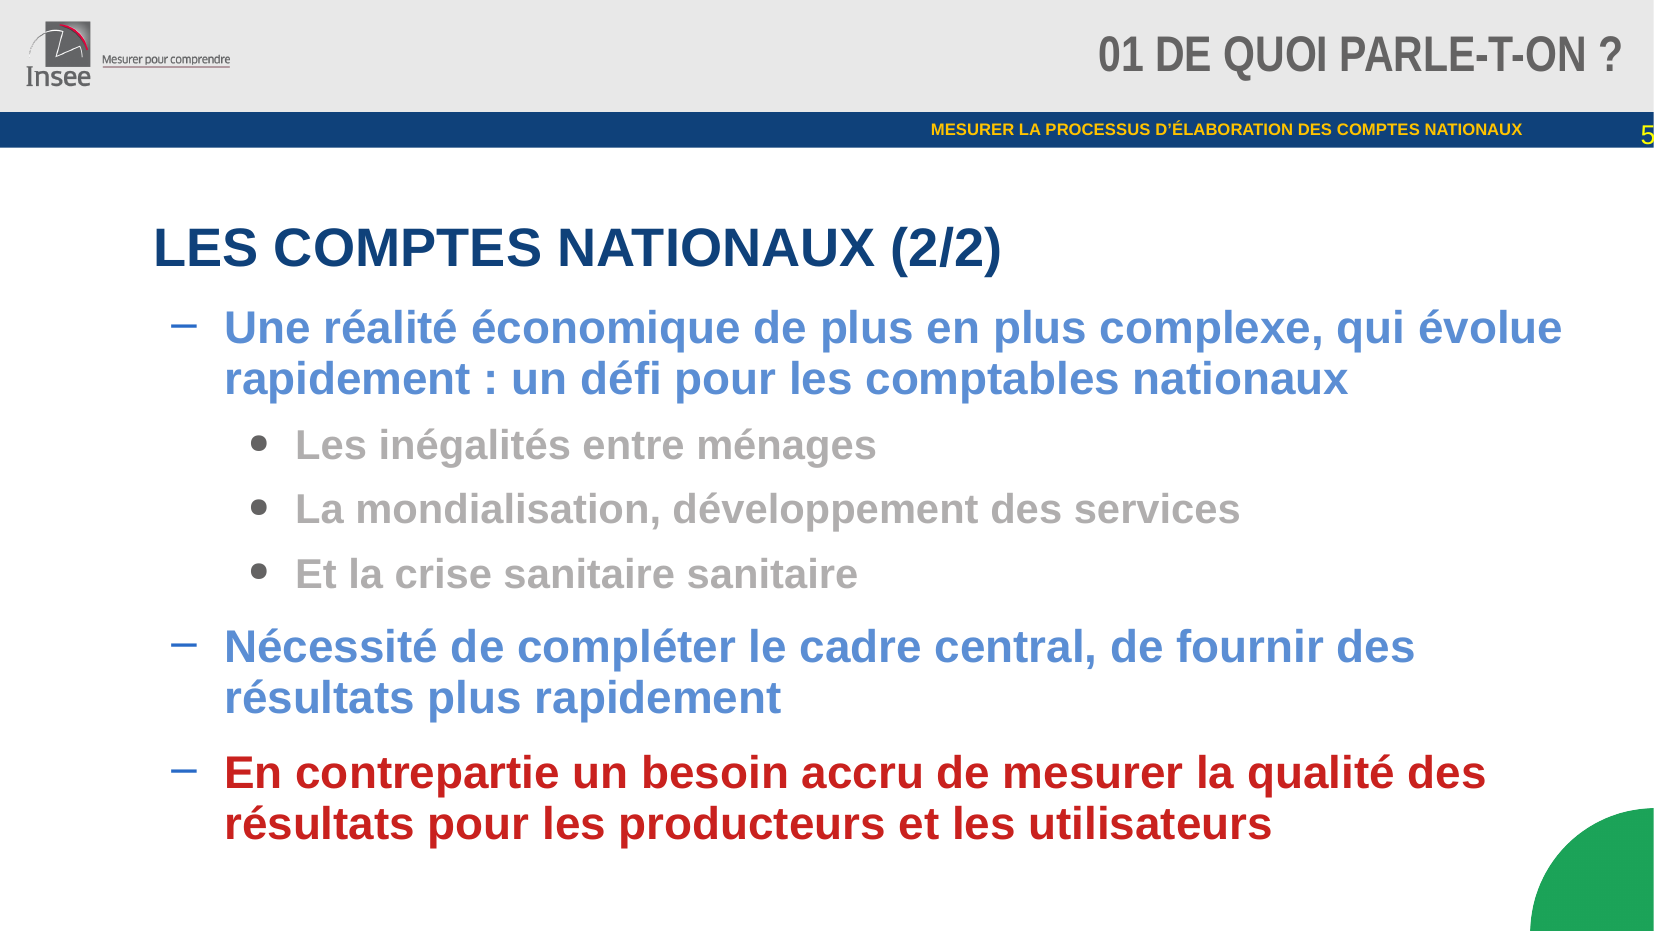

# 01 De quoi parle-t-on ?
Indiquez le nom de votre partie dans Insertion / En tête et pied de page
Les comptes nationaux (2/2)
Une réalité économique de plus en plus complexe, qui évolue rapidement : un défi pour les comptables nationaux
Les inégalités entre ménages
La mondialisation, développement des services
Et la crise sanitaire sanitaire
Nécessité de compléter le cadre central, de fournir des résultats plus rapidement
En contrepartie un besoin accru de mesurer la qualité des résultats pour les producteurs et les utilisateurs